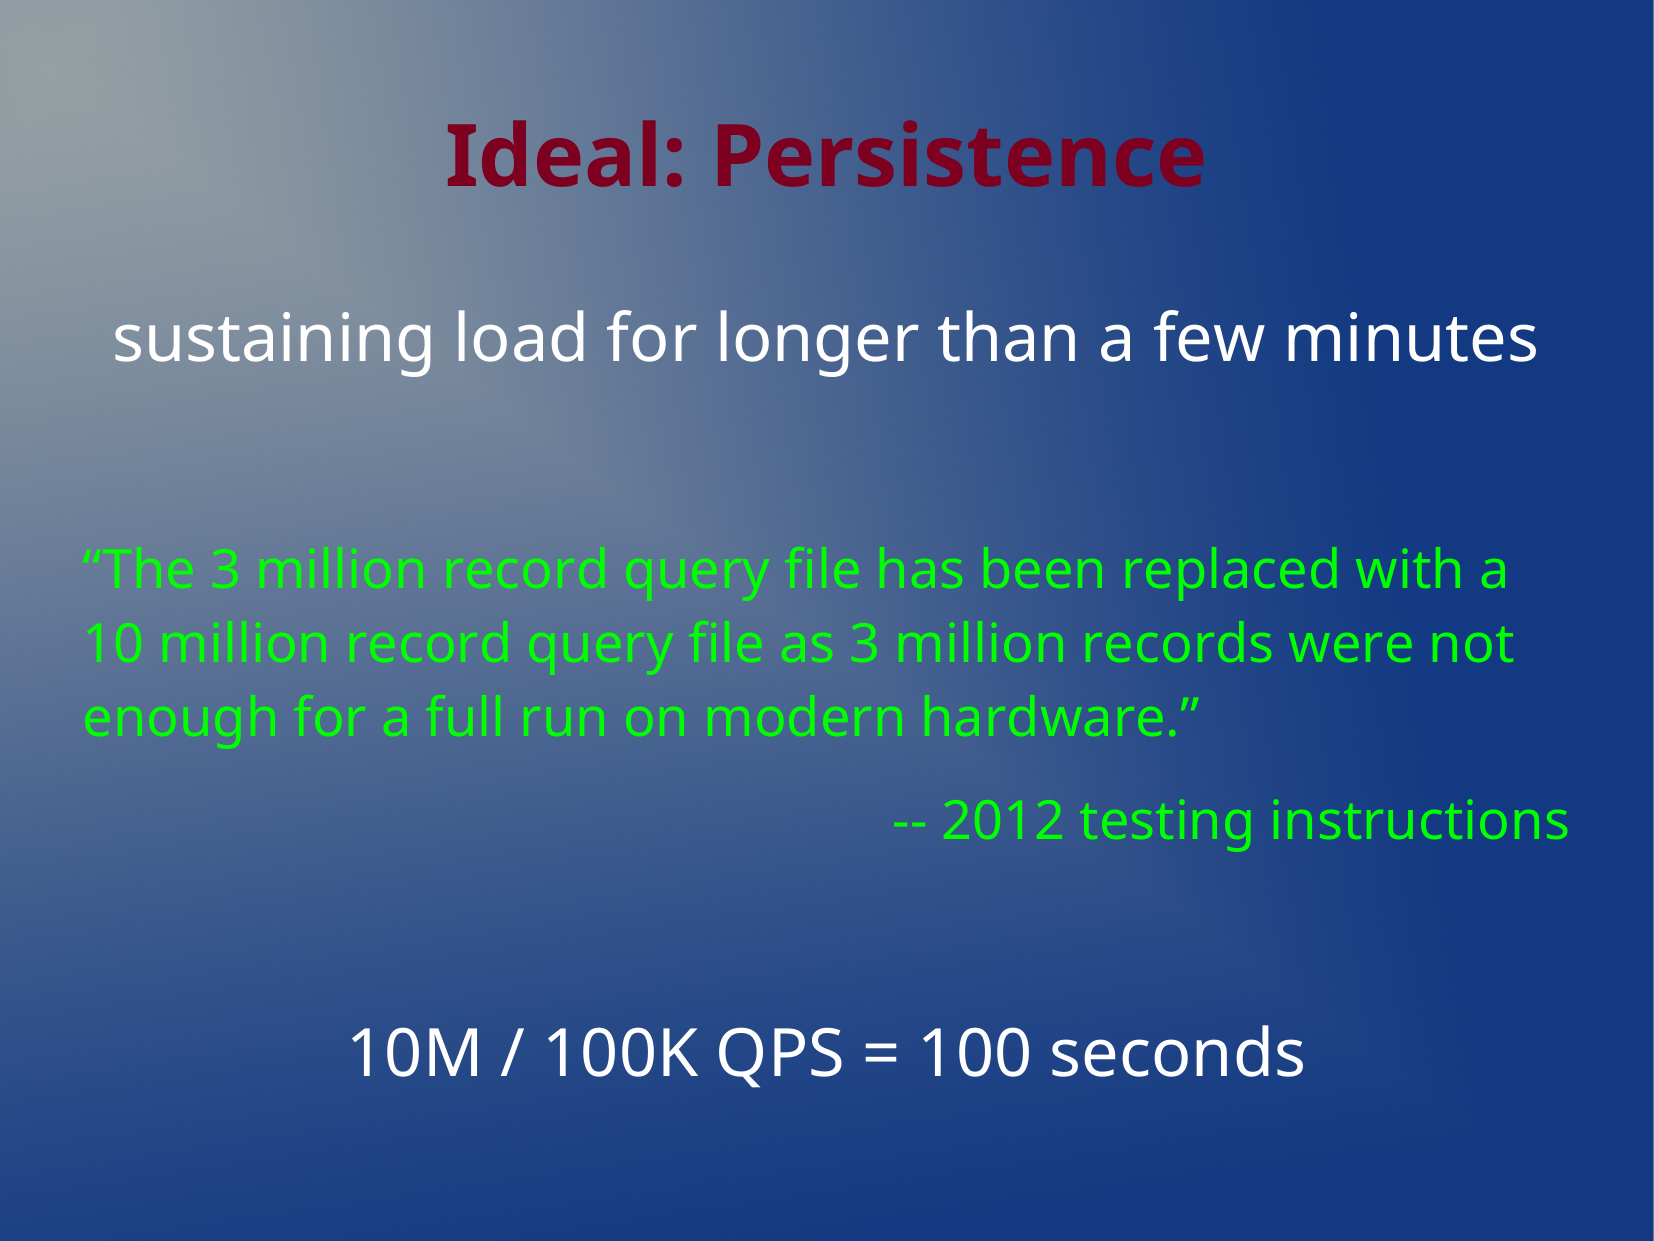

# Ideal: Persistence
sustaining load for longer than a few minutes
“The 3 million record query file has been replaced with a 10 million record query file as 3 million records were not enough for a full run on modern hardware.”
-- 2012 testing instructions
10M / 100K QPS = 100 seconds